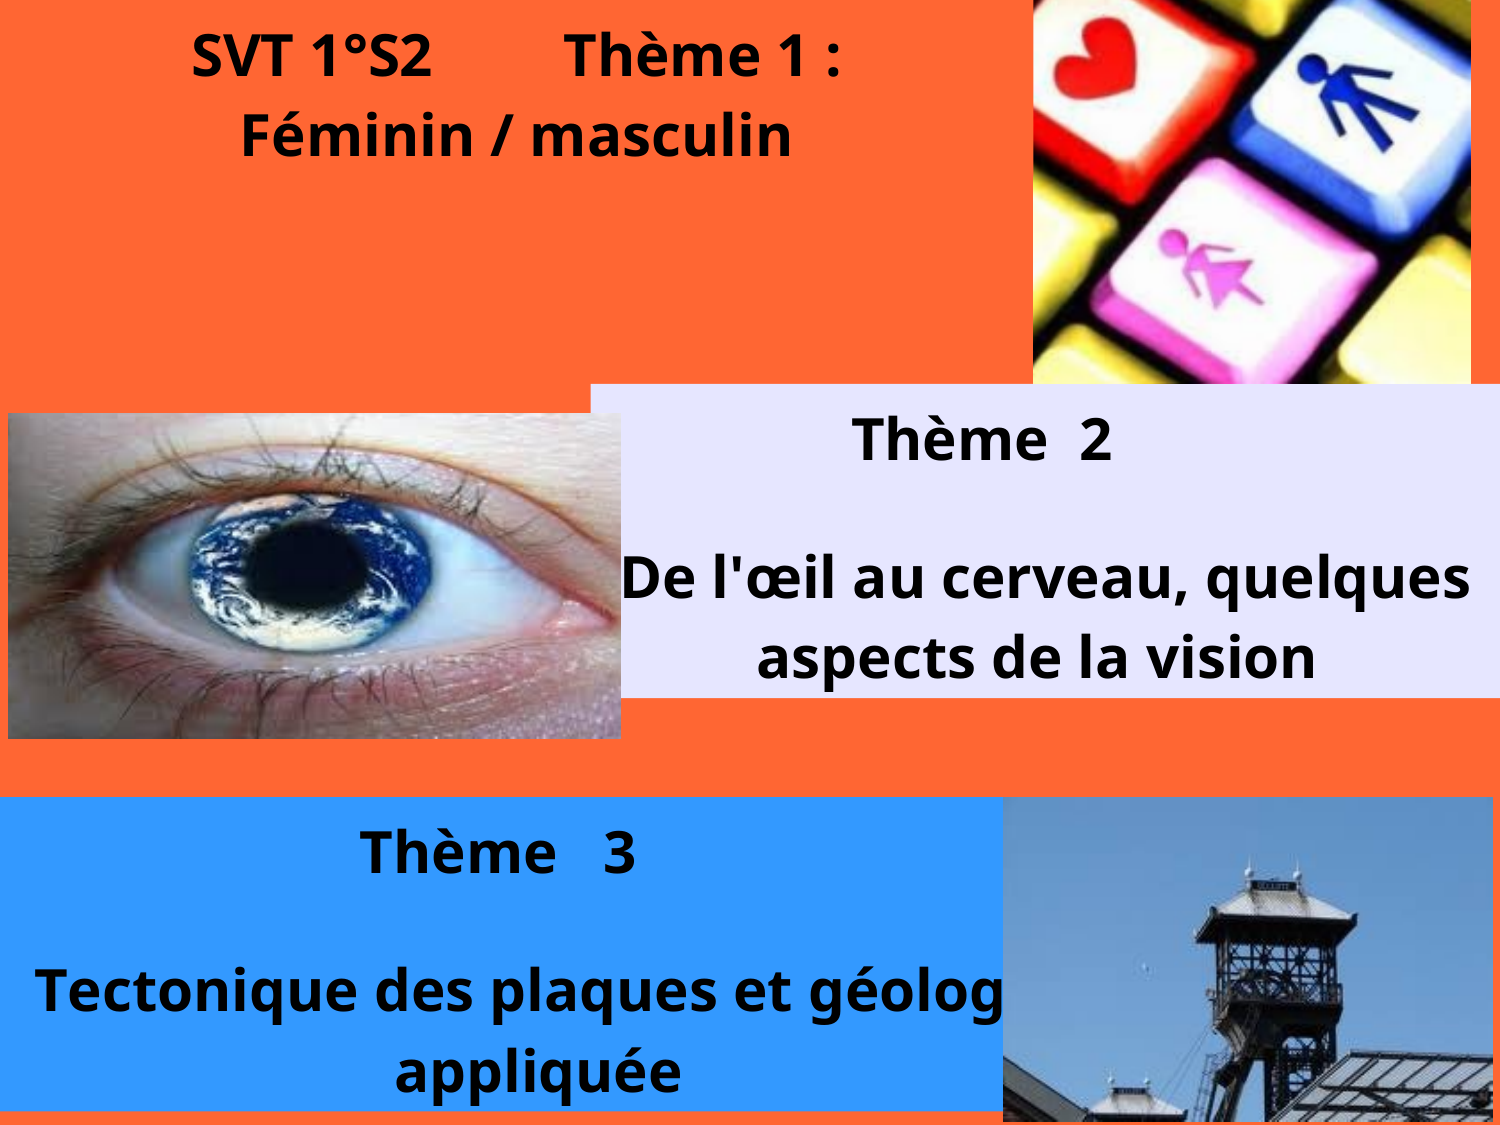

SVT 1°S2 Thème 1 :
Féminin / masculin
 Thème 2
De l'œil au cerveau, quelques aspects de la vision
 Thème 3
Tectonique des plaques et géologie appliquée